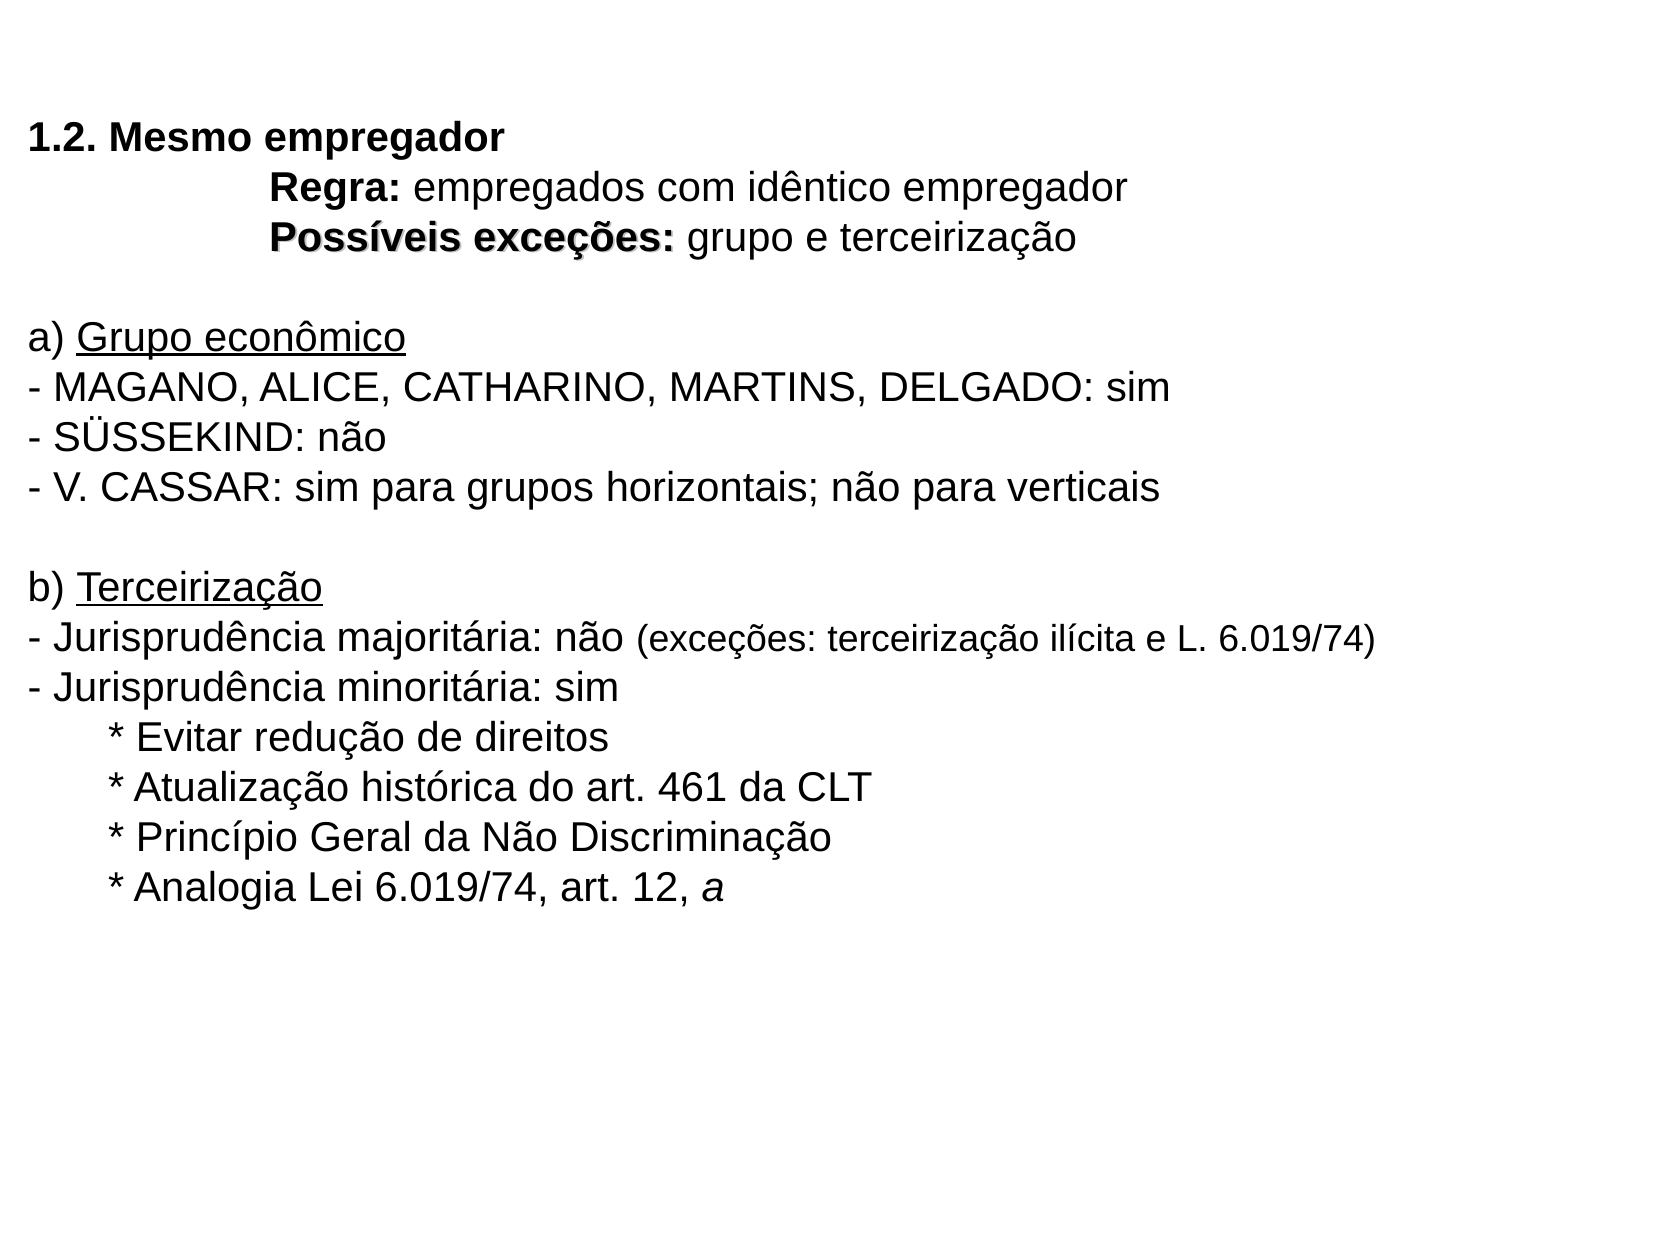

1.2. Mesmo empregador
 Regra: empregados com idêntico empregador
 Possíveis exceções: grupo e terceirização
a) Grupo econômico
- MAGANO, ALICE, CATHARINO, MARTINS, DELGADO: sim
- SÜSSEKIND: não
- V. CASSAR: sim para grupos horizontais; não para verticais
b) Terceirização
- Jurisprudência majoritária: não (exceções: terceirização ilícita e L. 6.019/74)
- Jurisprudência minoritária: sim
 * Evitar redução de direitos
 * Atualização histórica do art. 461 da CLT
 * Princípio Geral da Não Discriminação
 * Analogia Lei 6.019/74, art. 12, a